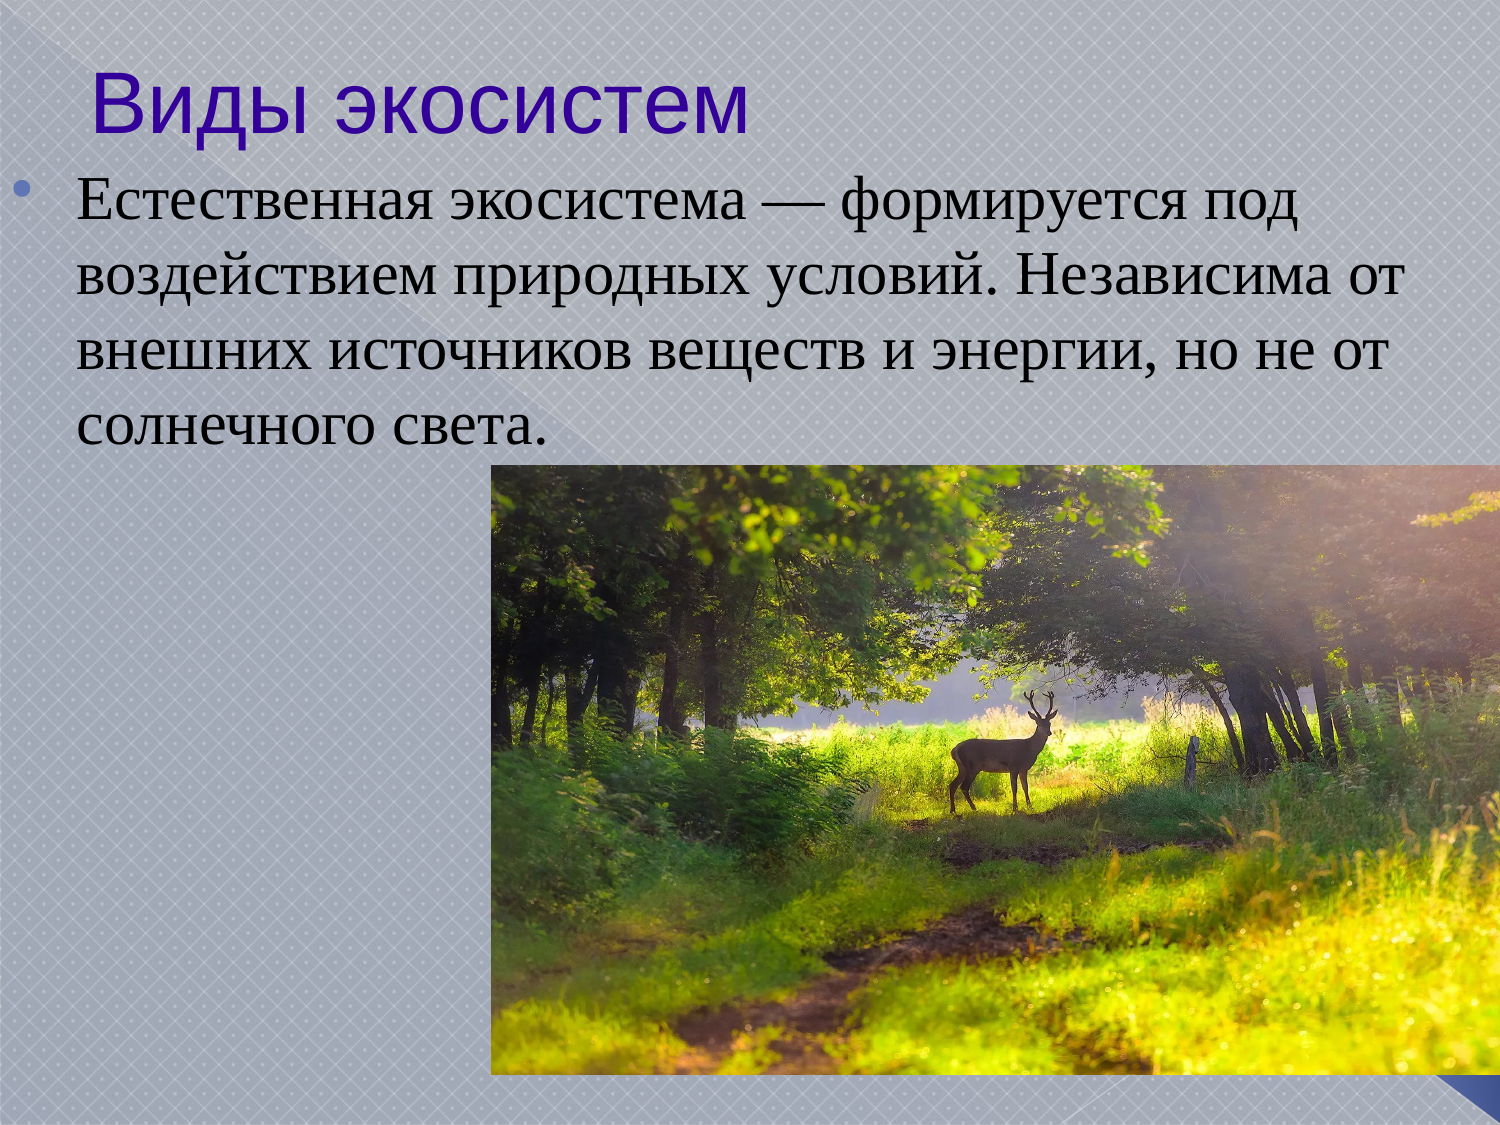

# Виды экосистем
Естественная экосистема — формируется под воздействием природных условий. Независима от внешних источников веществ и энергии, но не от солнечного света.